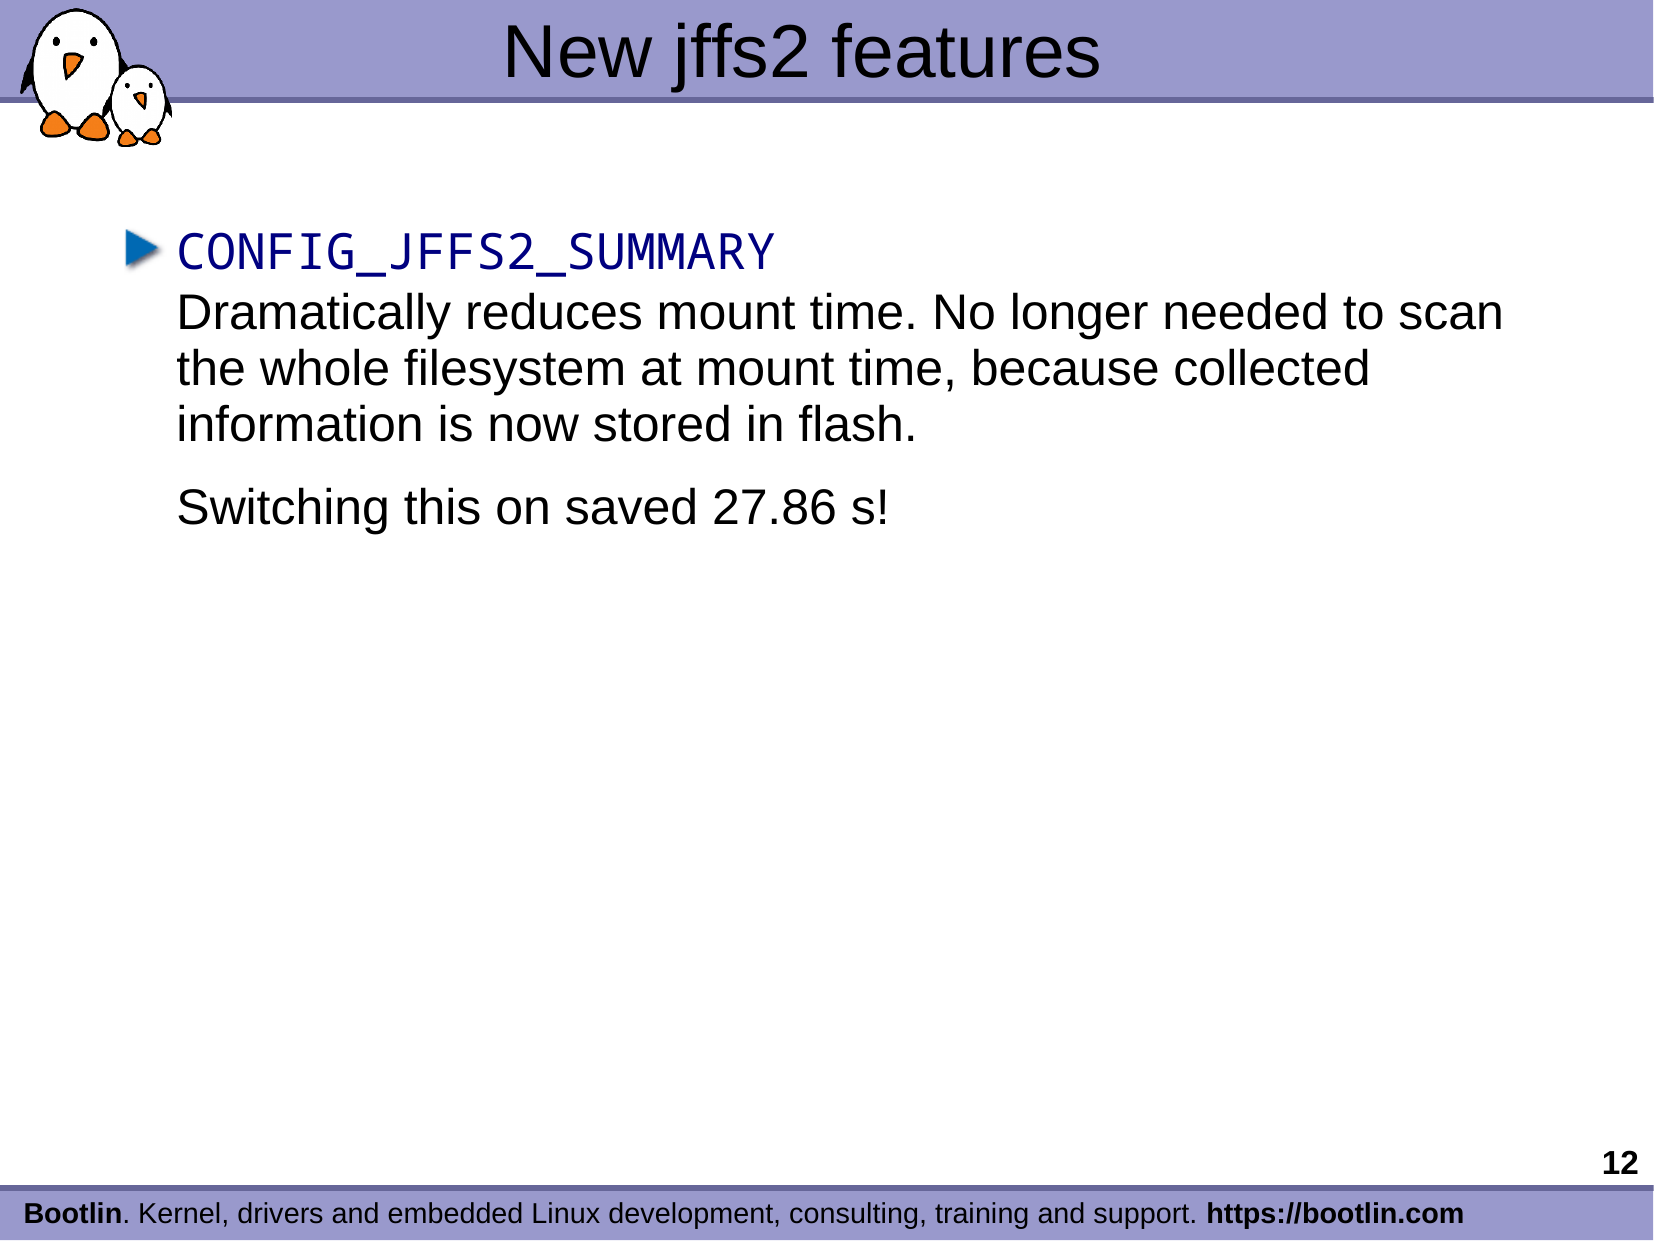

# New jffs2 features
CONFIG_JFFS2_SUMMARY
Dramatically reduces mount time. No longer needed to scan the whole filesystem at mount time, because collected information is now stored in flash.
Switching this on saved 27.86 s!